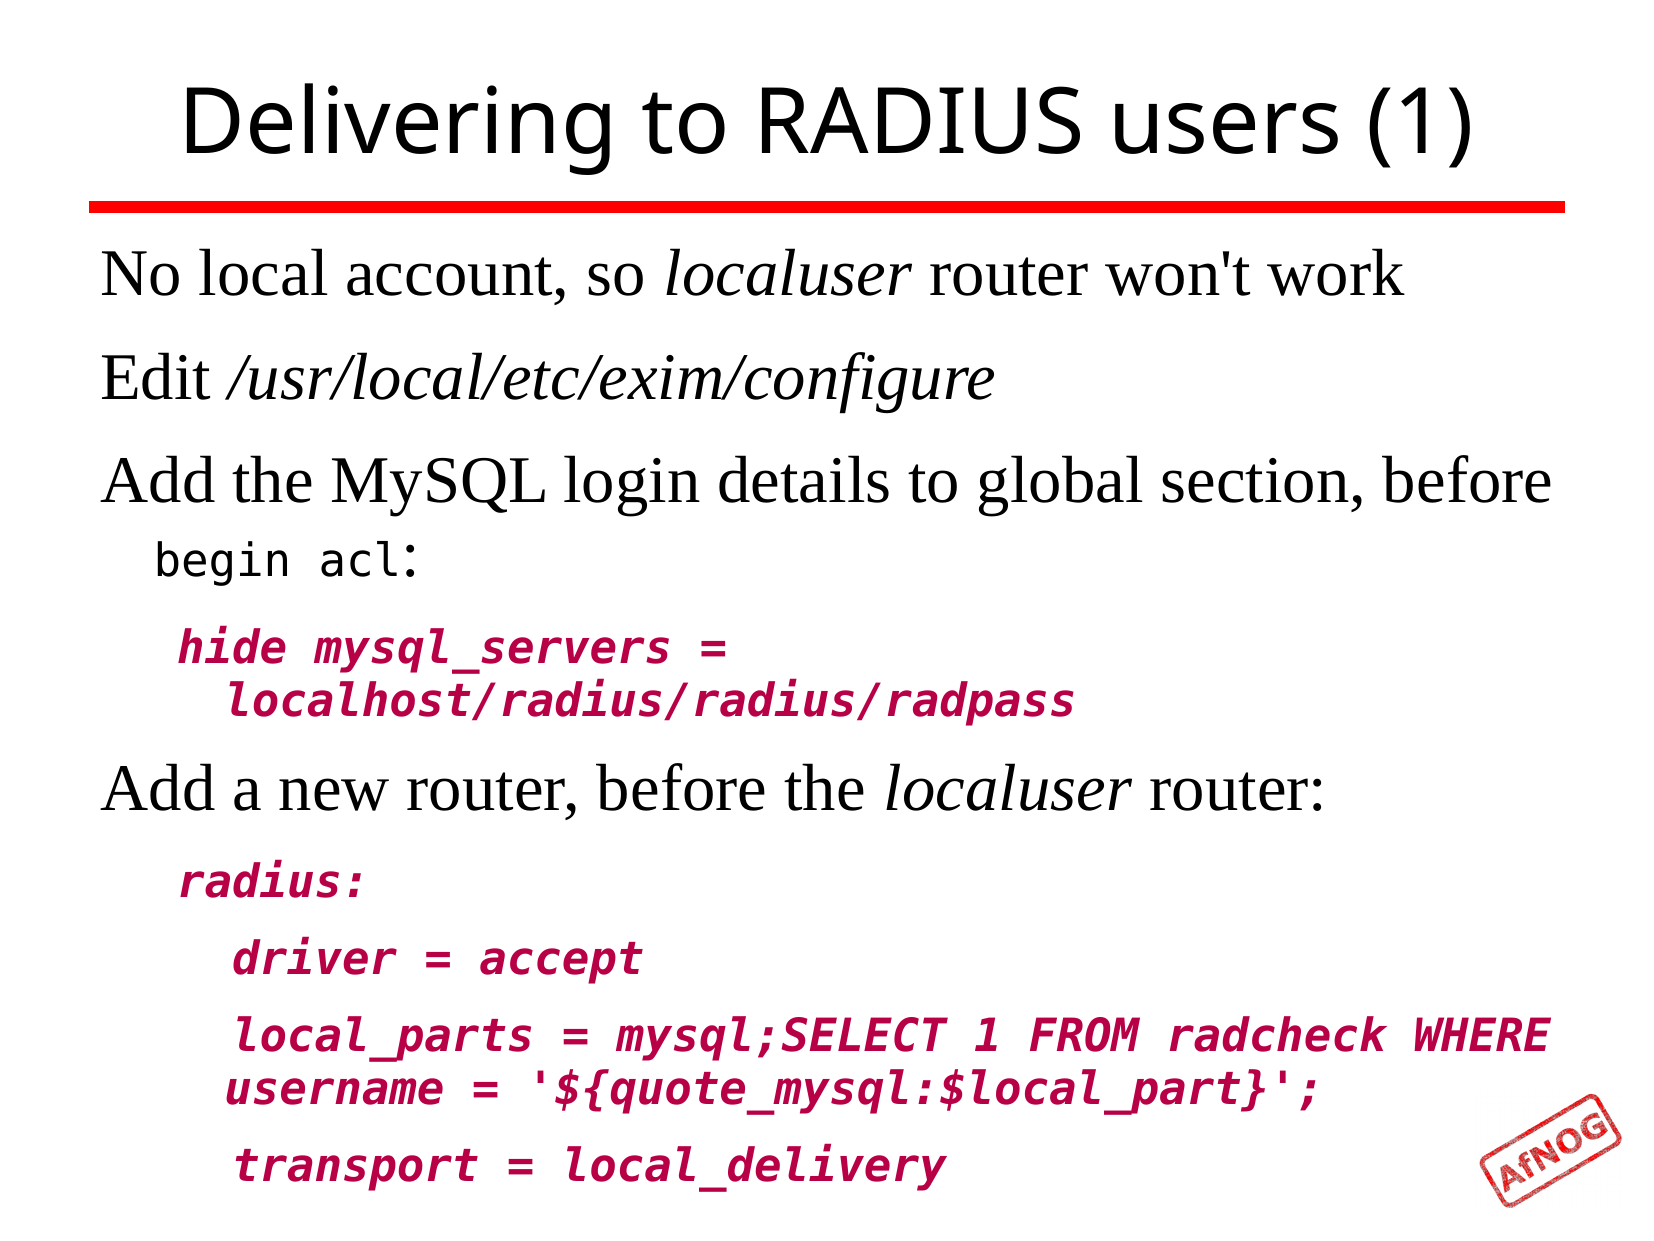

# Delivering to RADIUS users (1)
No local account, so localuser router won't work
Edit /usr/local/etc/exim/configure
Add the MySQL login details to global section, before begin acl:
hide mysql_servers = localhost/radius/radius/radpass
Add a new router, before the localuser router:
radius:
 driver = accept
 local_parts = mysql;SELECT 1 FROM radcheck WHERE username = '${quote_mysql:$local_part}';
 transport = local_delivery